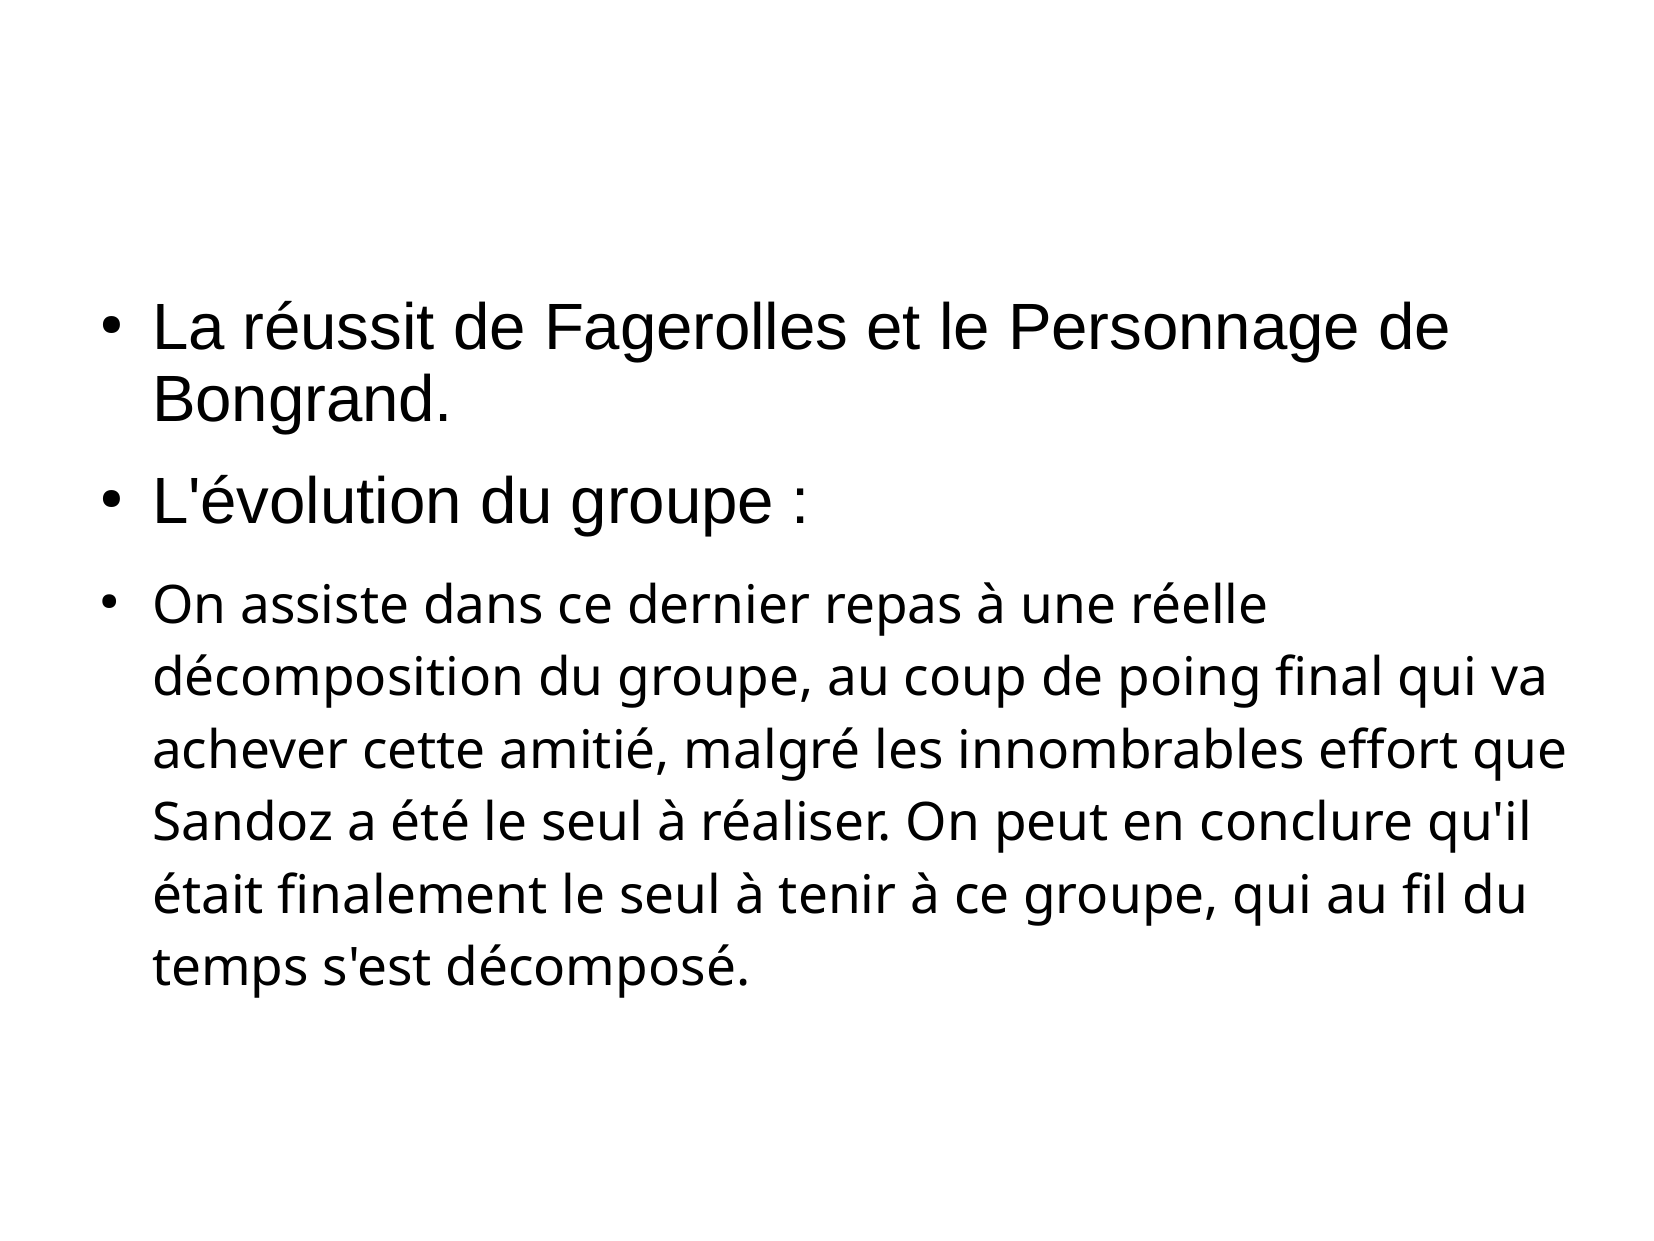

#
La réussit de Fagerolles et le Personnage de Bongrand.
L'évolution du groupe :
On assiste dans ce dernier repas à une réelle décomposition du groupe, au coup de poing final qui va achever cette amitié, malgré les innombrables effort que Sandoz a été le seul à réaliser. On peut en conclure qu'il était finalement le seul à tenir à ce groupe, qui au fil du temps s'est décomposé.